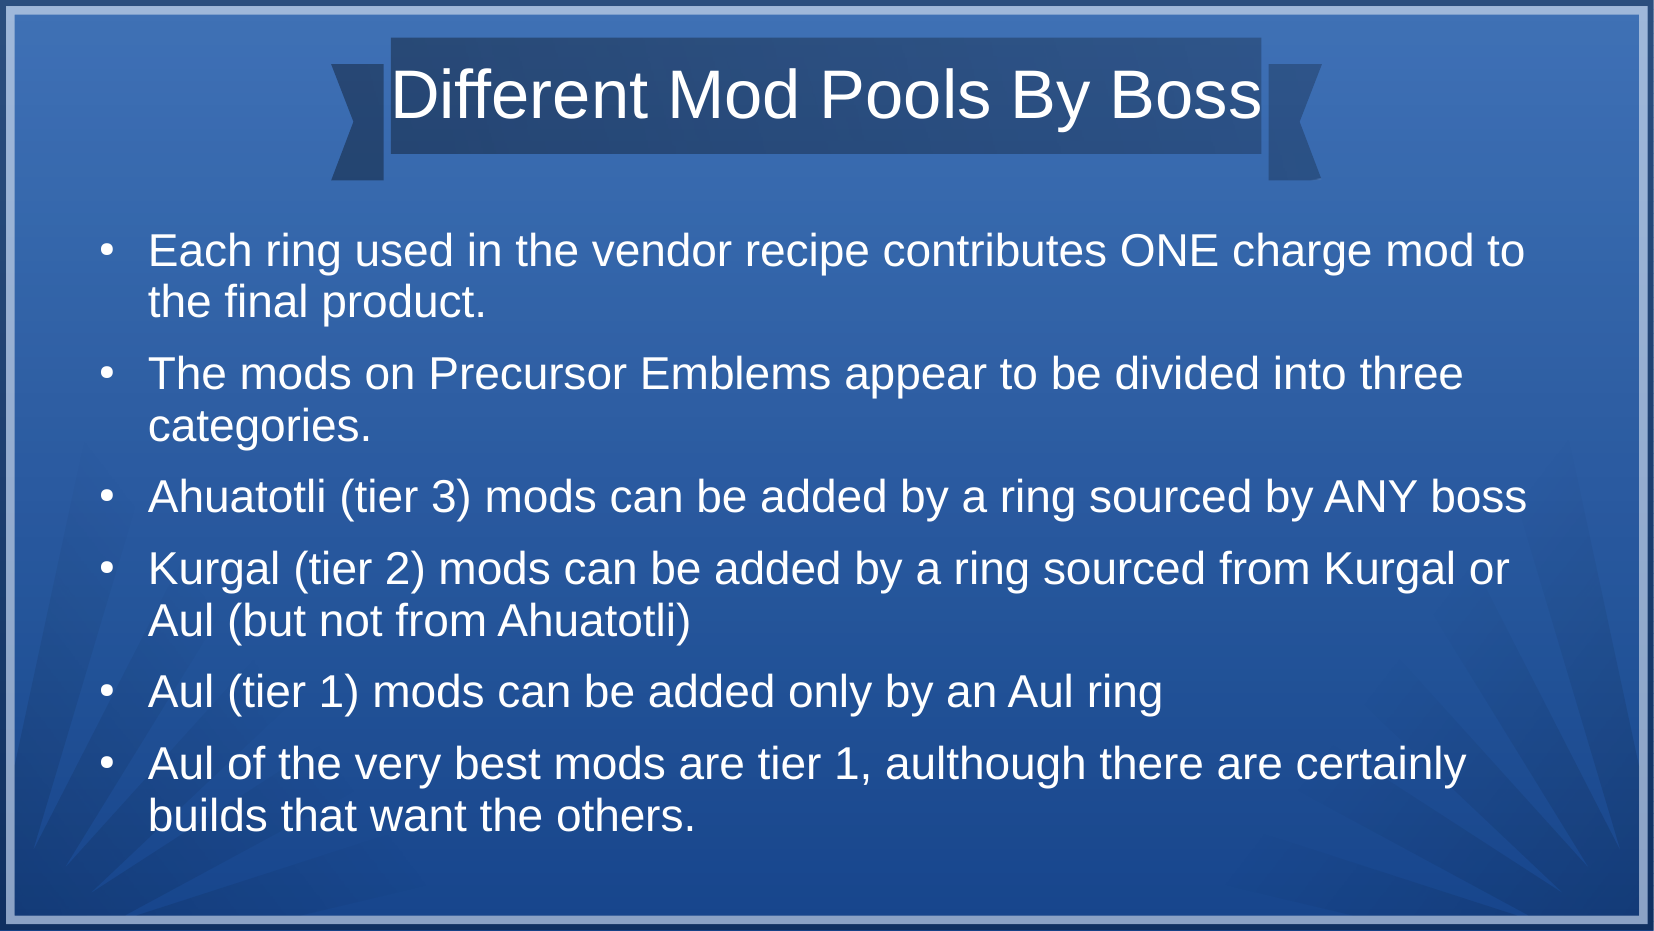

# Different Mod Pools By Boss
Each ring used in the vendor recipe contributes ONE charge mod to the final product.
The mods on Precursor Emblems appear to be divided into three categories.
Ahuatotli (tier 3) mods can be added by a ring sourced by ANY boss
Kurgal (tier 2) mods can be added by a ring sourced from Kurgal or Aul (but not from Ahuatotli)
Aul (tier 1) mods can be added only by an Aul ring
Aul of the very best mods are tier 1, aulthough there are certainly builds that want the others.